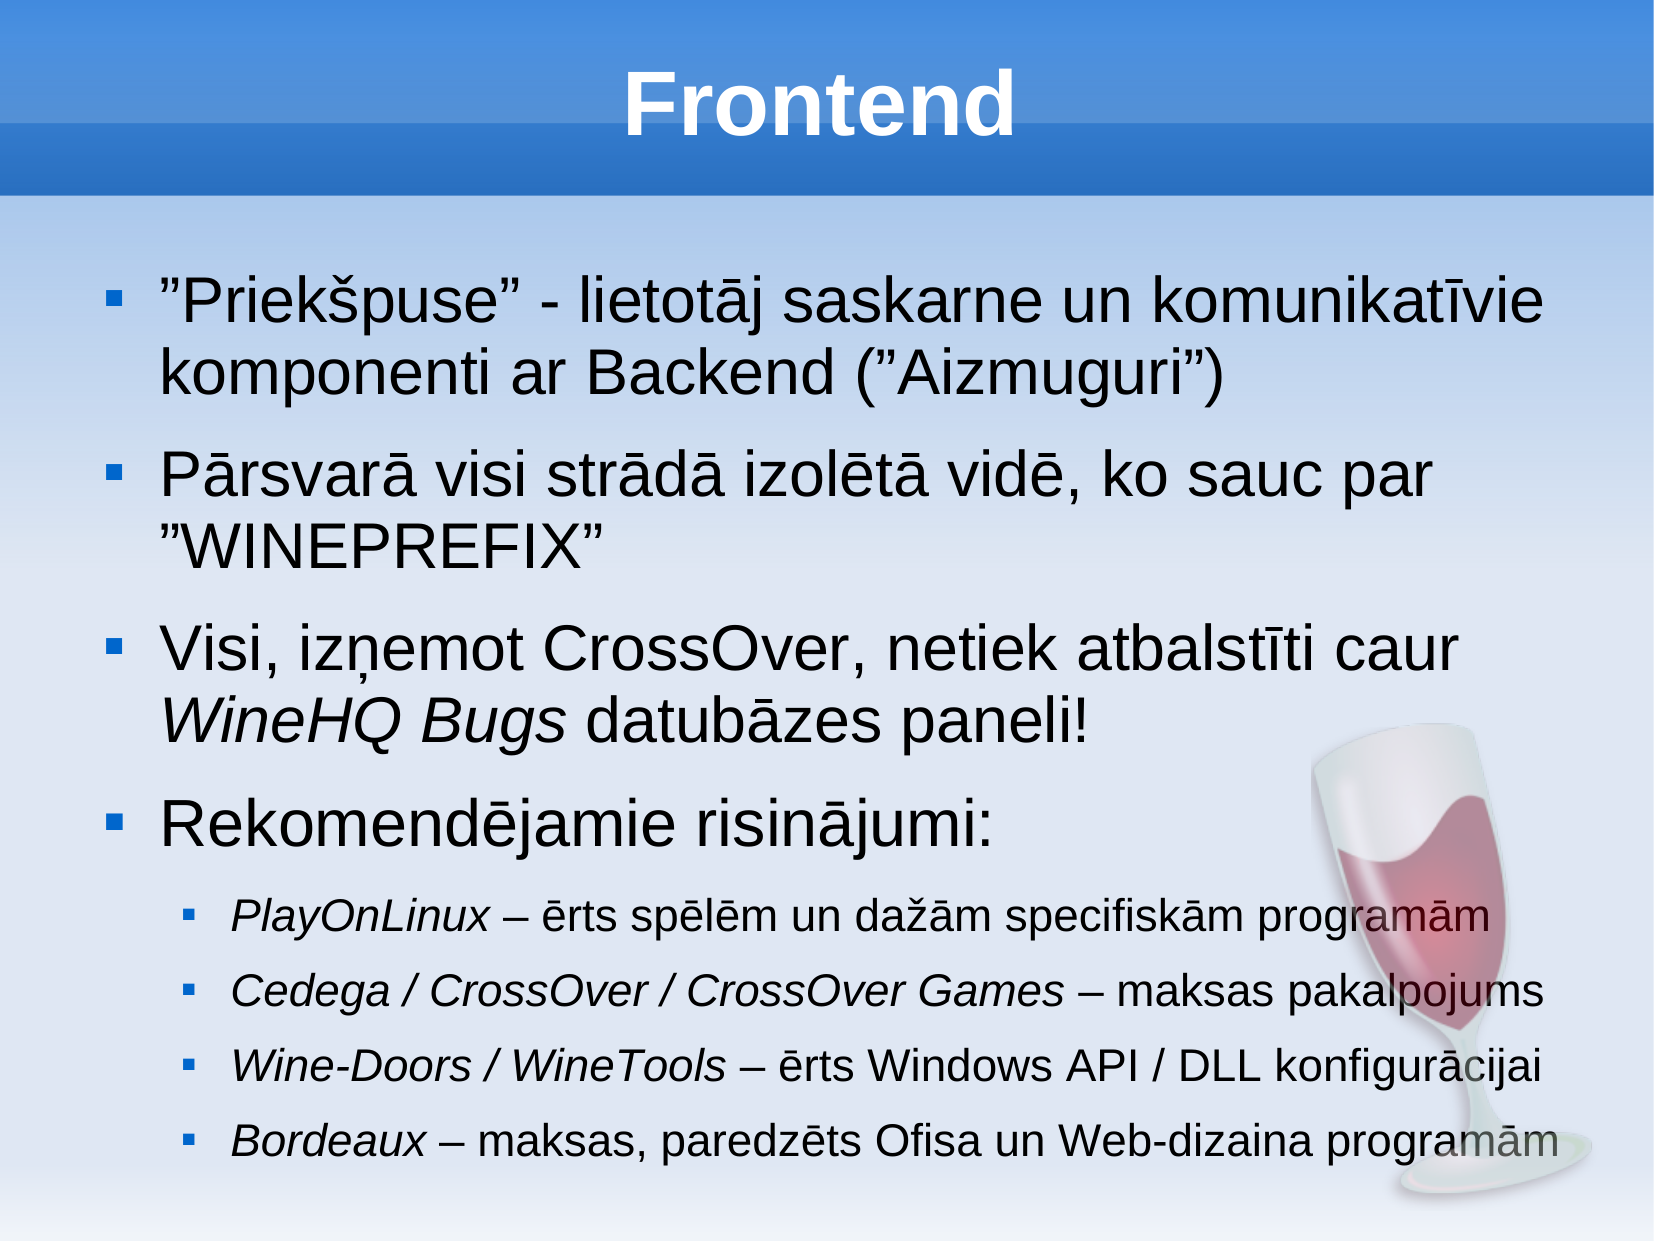

# Frontend
”Priekšpuse” - lietotāj saskarne un komunikatīvie komponenti ar Backend (”Aizmuguri”)
Pārsvarā visi strādā izolētā vidē, ko sauc par ”WINEPREFIX”
Visi, izņemot CrossOver, netiek atbalstīti caur WineHQ Bugs datubāzes paneli!
Rekomendējamie risinājumi:
PlayOnLinux – ērts spēlēm un dažām specifiskām programām
Cedega / CrossOver / CrossOver Games – maksas pakalpojums
Wine-Doors / WineTools – ērts Windows API / DLL konfigurācijai
Bordeaux – maksas, paredzēts Ofisa un Web-dizaina programām